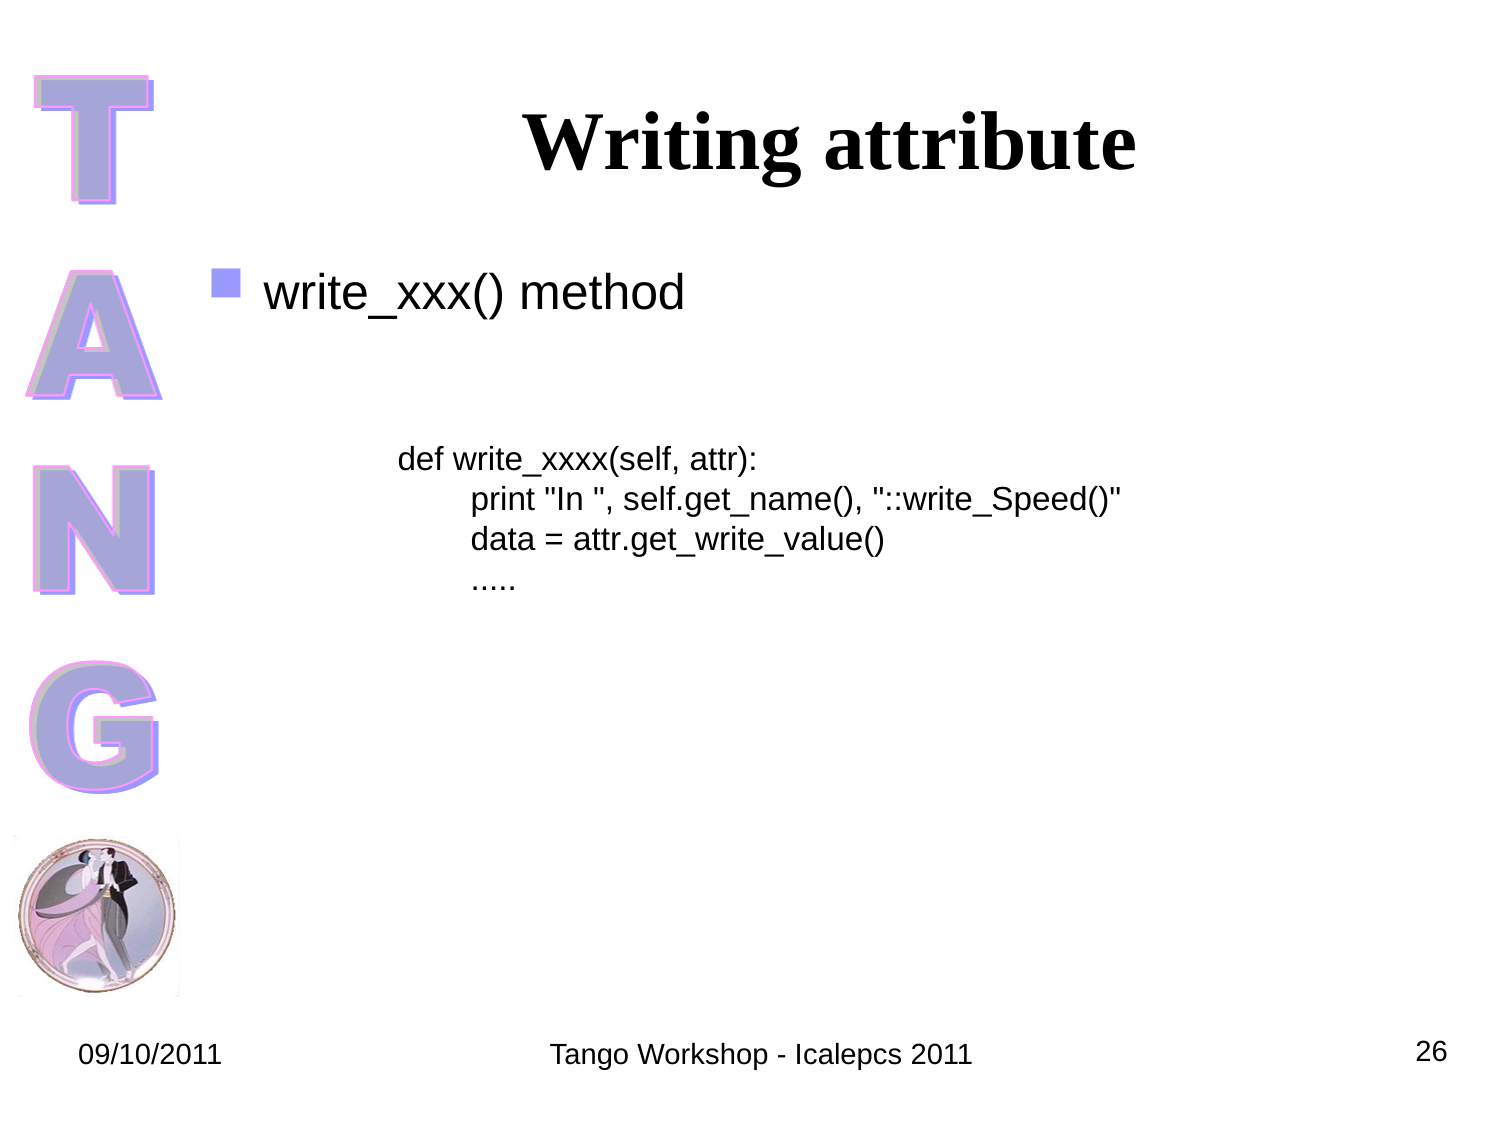

# Writing attribute
write_xxx() method
def write_xxxx(self, attr):
	print "In ", self.get_name(), "::write_Speed()"
	data = attr.get_write_value()
	.....
26
09/10/2011
Tango workshop - Icalepcs 2011